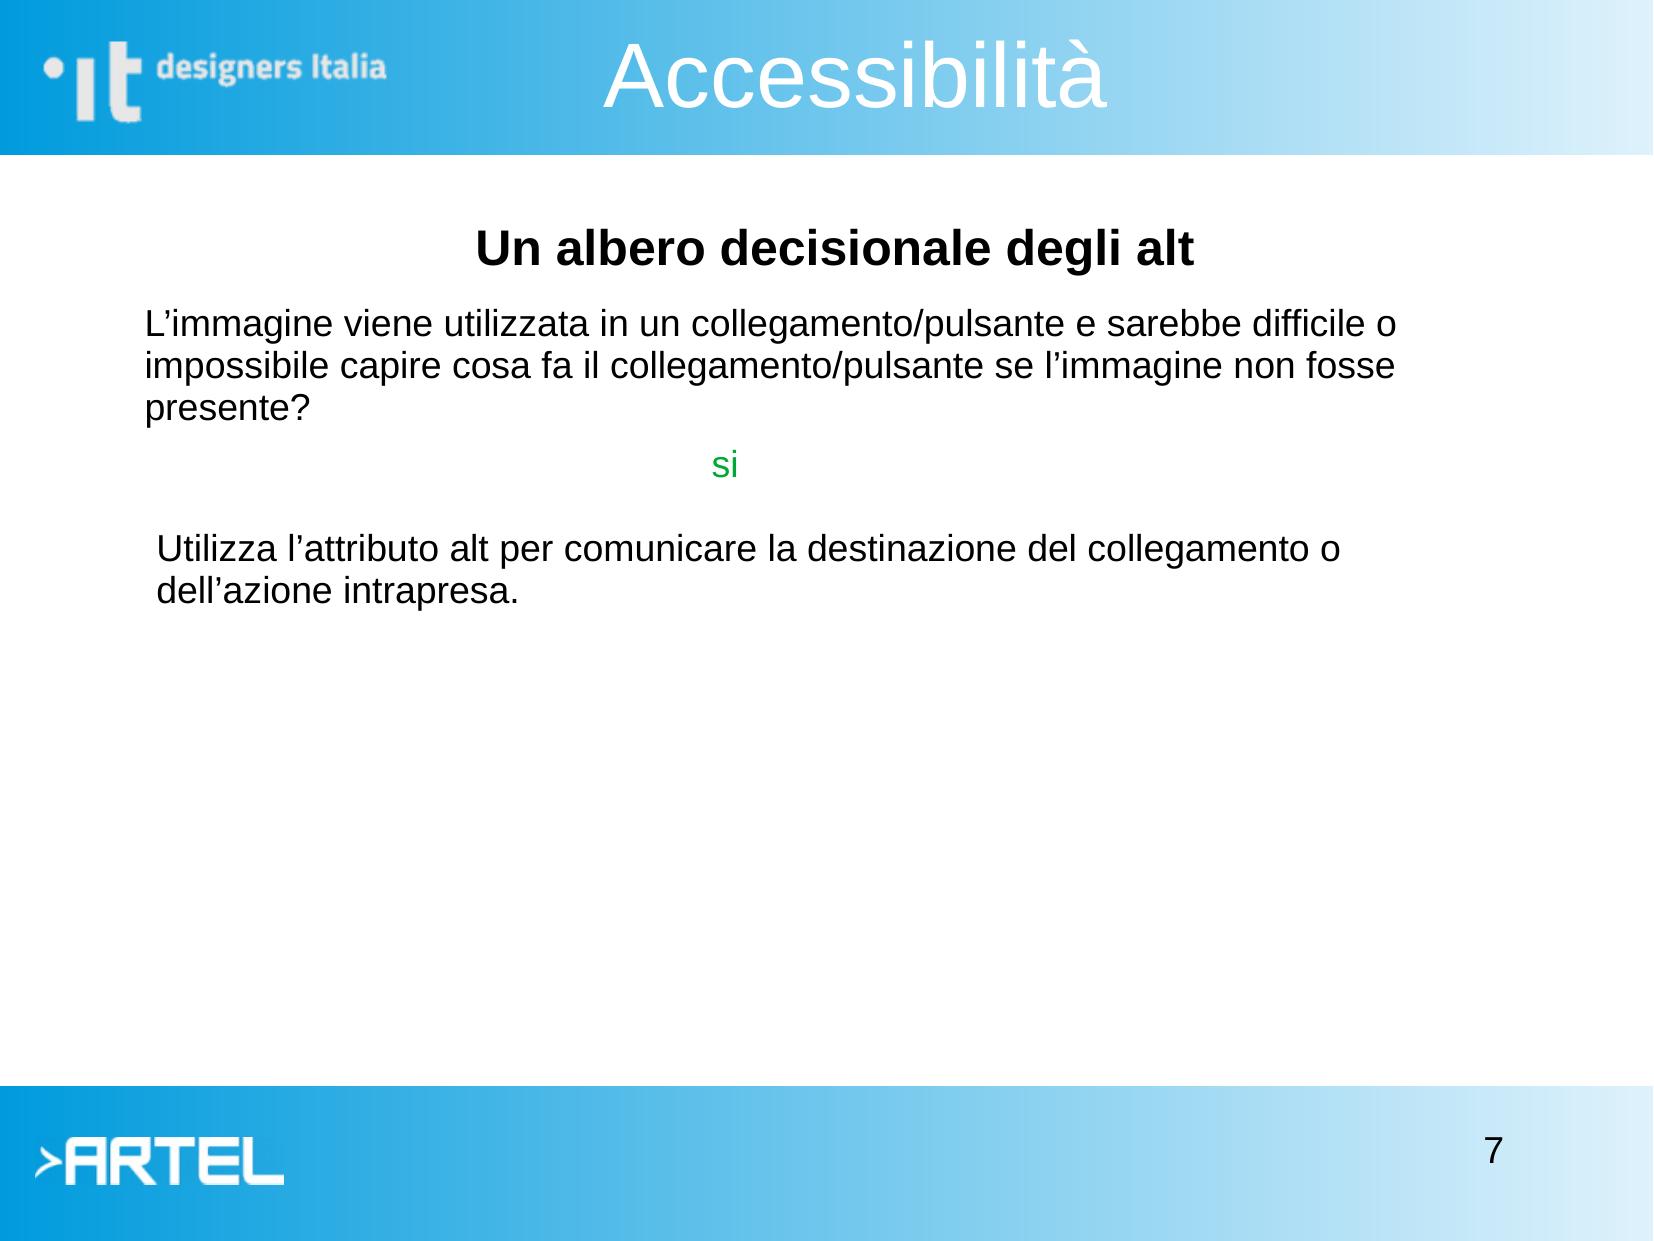

# Accessibilità
Un albero decisionale degli alt
L’immagine viene utilizzata in un collegamento/pulsante e sarebbe difficile o impossibile capire cosa fa il collegamento/pulsante se l’immagine non fosse presente?
si
Utilizza l’attributo alt per comunicare la destinazione del collegamento o dell’azione intrapresa.